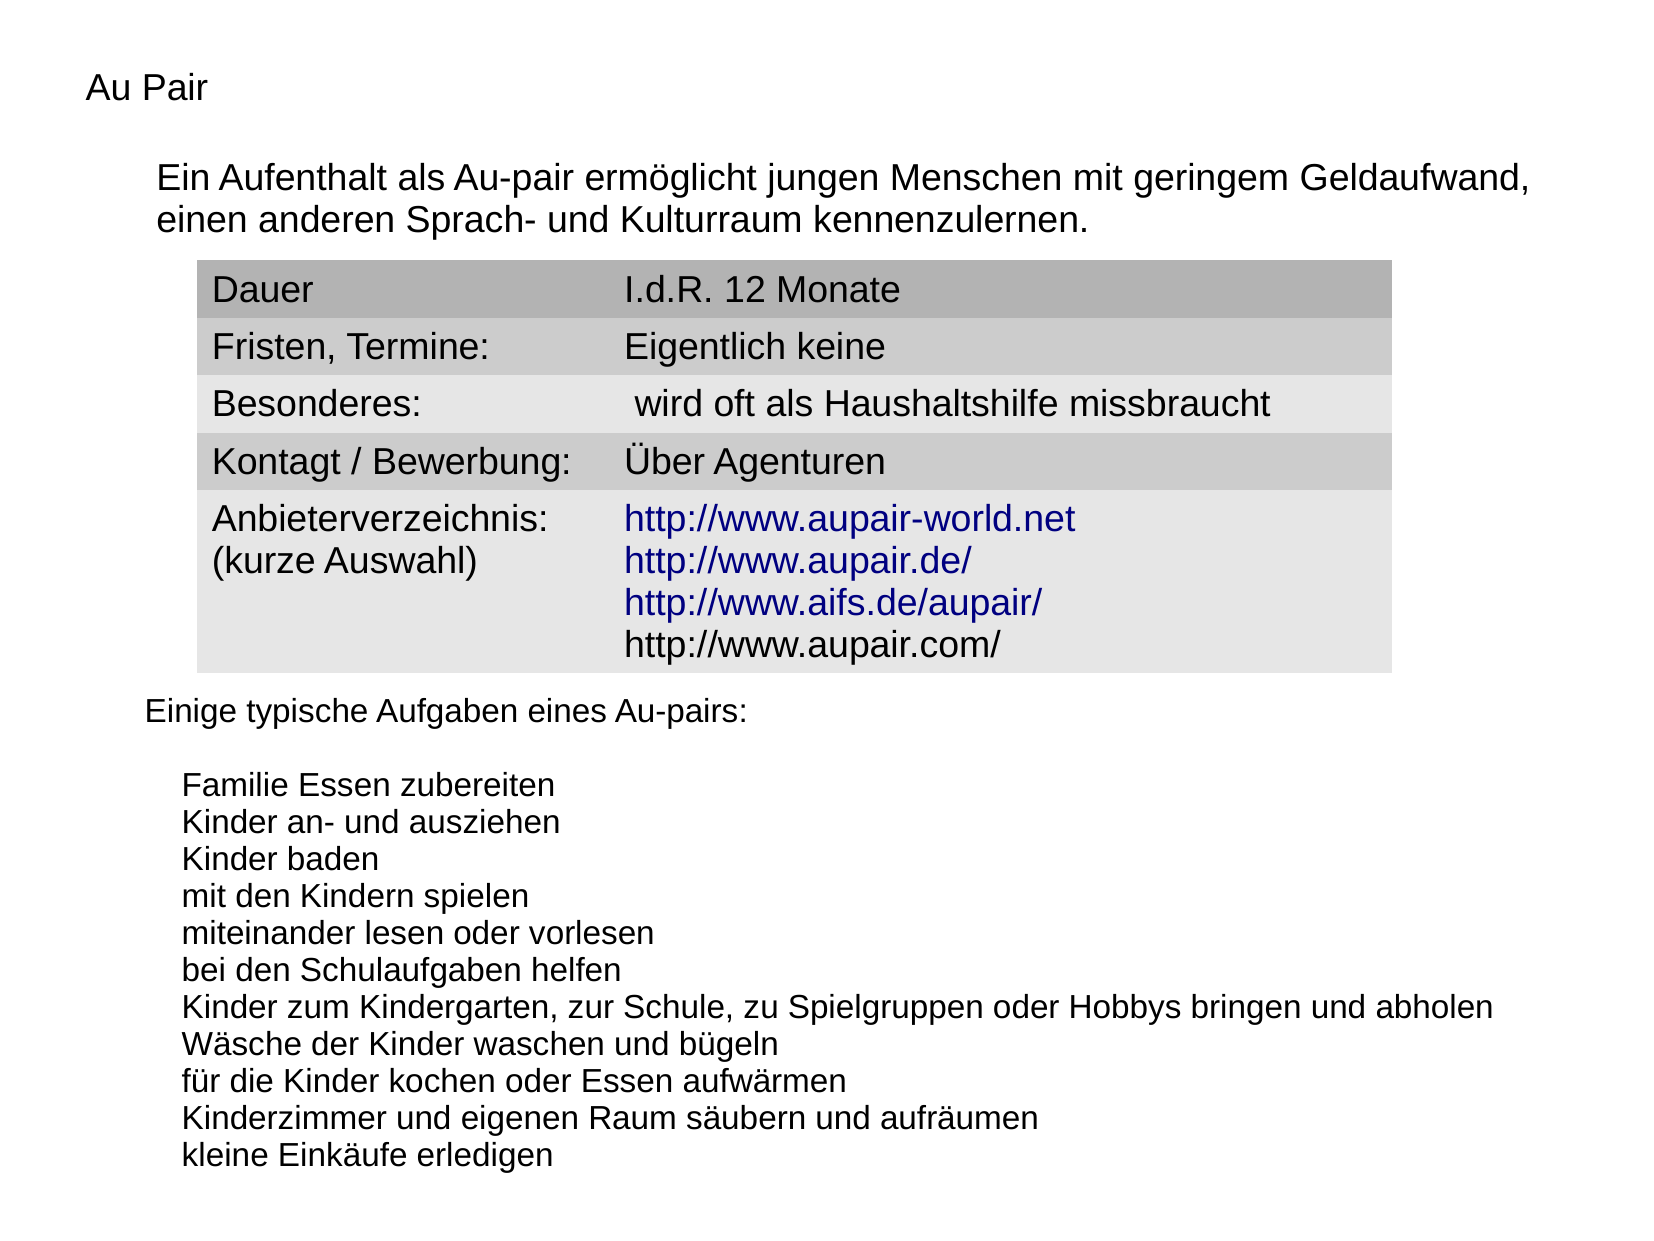

Au Pair
Ein Aufenthalt als Au-pair ermöglicht jungen Menschen mit geringem Geldaufwand, einen anderen Sprach- und Kulturraum kennenzulernen.
| Dauer | I.d.R. 12 Monate |
| --- | --- |
| Fristen, Termine: | Eigentlich keine |
| Besonderes: | wird oft als Haushaltshilfe missbraucht |
| Kontagt / Bewerbung: | Über Agenturen |
| Anbieterverzeichnis: (kurze Auswahl) | http://www.aupair-world.net http://www.aupair.de/ http://www.aifs.de/aupair/ http://www.aupair.com/ |
Einige typische Aufgaben eines Au-pairs:
 Familie Essen zubereiten
 Kinder an- und ausziehen
 Kinder baden
 mit den Kindern spielen
 miteinander lesen oder vorlesen
 bei den Schulaufgaben helfen
 Kinder zum Kindergarten, zur Schule, zu Spielgruppen oder Hobbys bringen und abholen
 Wäsche der Kinder waschen und bügeln
 für die Kinder kochen oder Essen aufwärmen
 Kinderzimmer und eigenen Raum säubern und aufräumen
 kleine Einkäufe erledigen